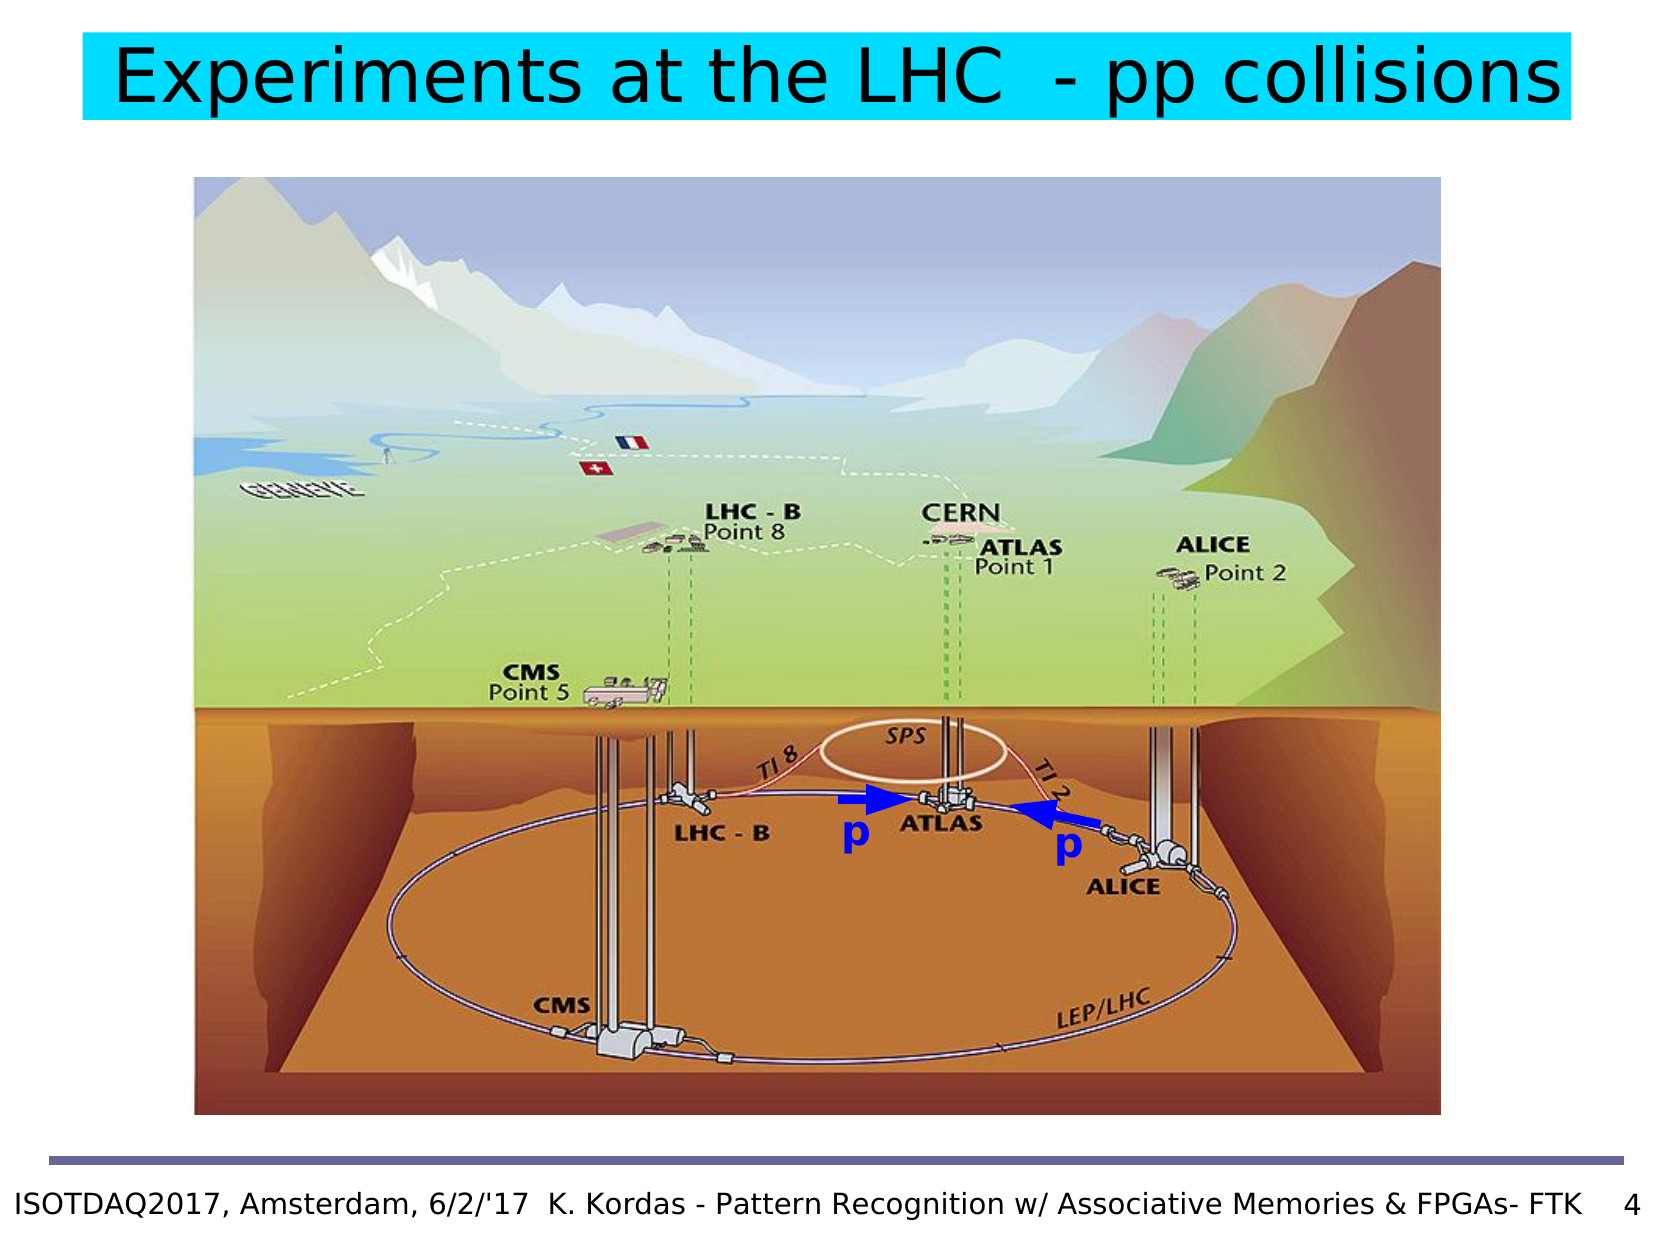

# Experiments at the LHC - pp collisions
p
p
ISOTDAQ2017, Amsterdam, 6/2/'17
K. Kordas - Pattern Recognition w/ Associative Memories & FPGAs- FTK
4